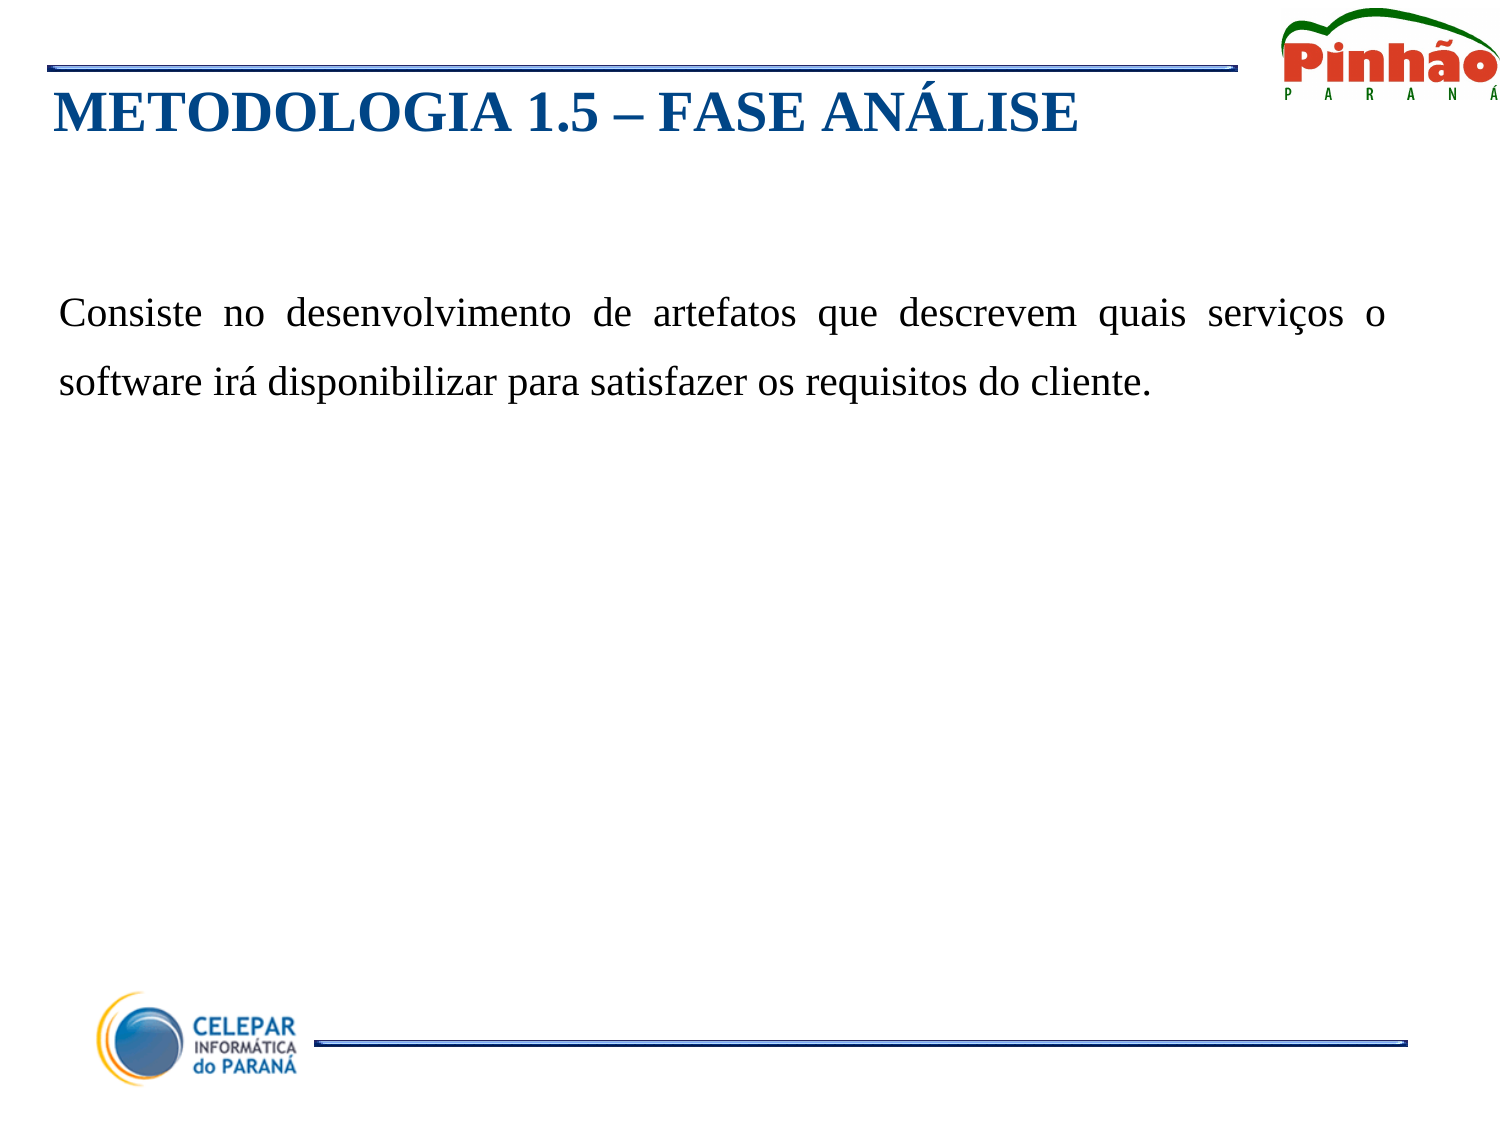

METODOLOGIA 1.5 – FASE ANÁLISE
Consiste no desenvolvimento de artefatos que descrevem quais serviços o software irá disponibilizar para satisfazer os requisitos do cliente.